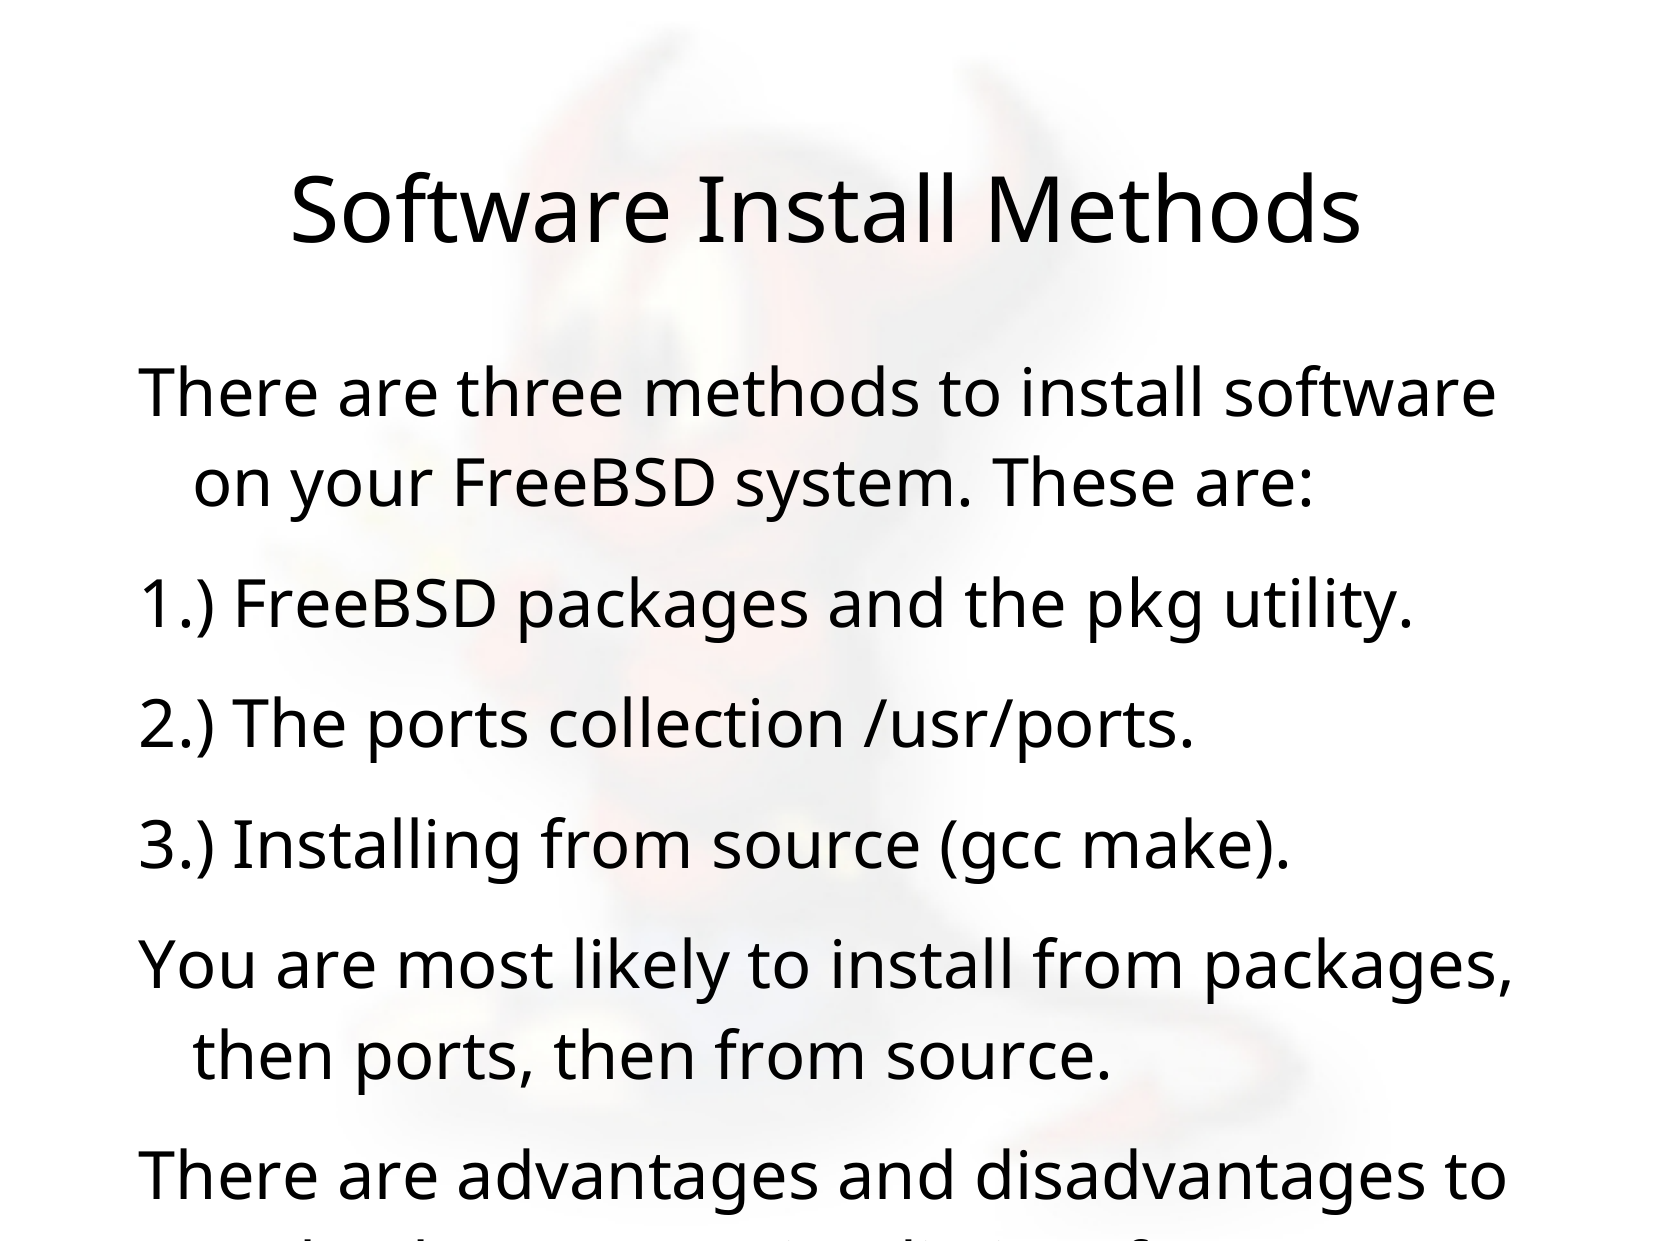

# Software Install Methods
There are three methods to install software on your FreeBSD system. These are:
1.) FreeBSD packages and the pkg utility.
2.) The ports collection /usr/ports.
3.) Installing from source (gcc make).
You are most likely to install from packages, then ports, then from source.
There are advantages and disadvantages to each. These are quite distinct from Windows.